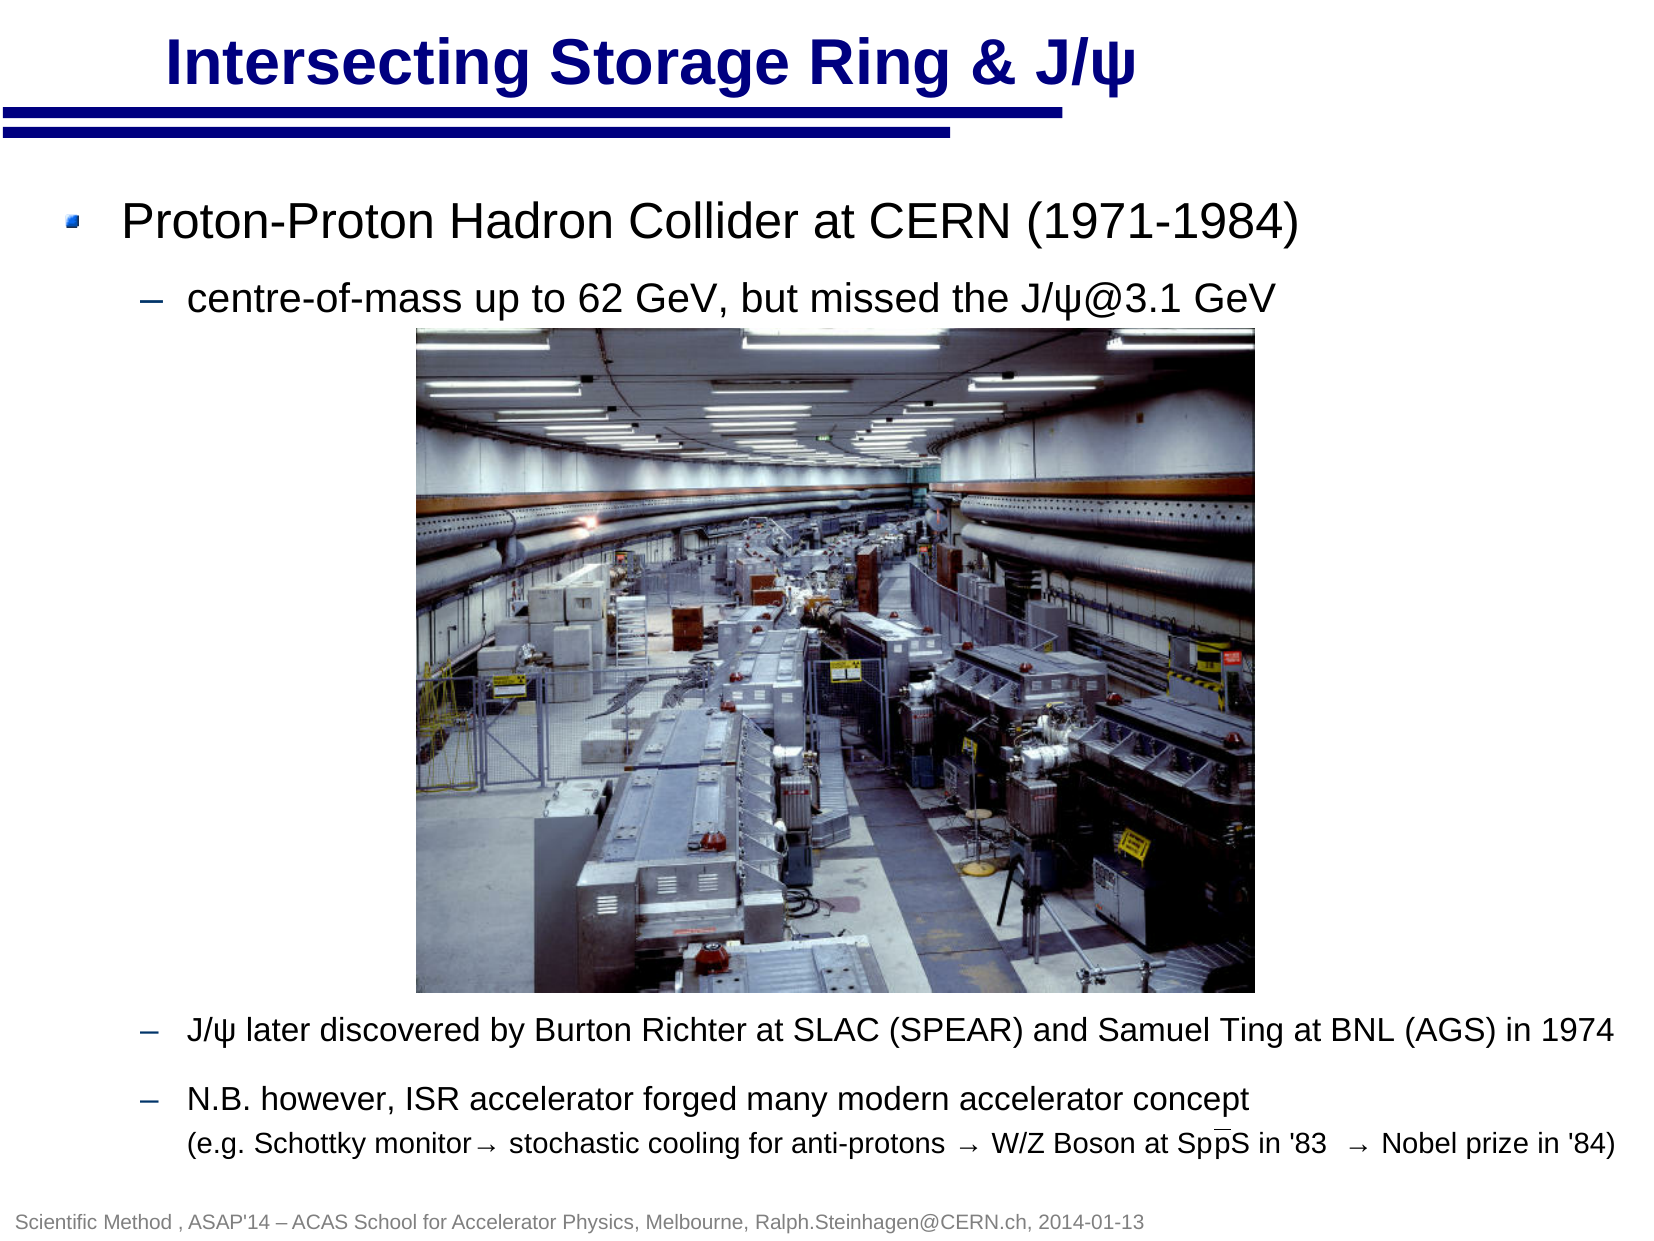

# Intersecting Storage Ring & J/ψ
Proton-Proton Hadron Collider at CERN (1971-1984)
centre-of-mass up to 62 GeV, but missed the J/ψ@3.1 GeV
J/ψ later discovered by Burton Richter at SLAC (SPEAR) and Samuel Ting at BNL (AGS) in 1974
N.B. however, ISR accelerator forged many modern accelerator concept 			 (e.g. Schottky monitor→ stochastic cooling for anti-protons → W/Z Boson at SppS in '83 → Nobel prize in '84)